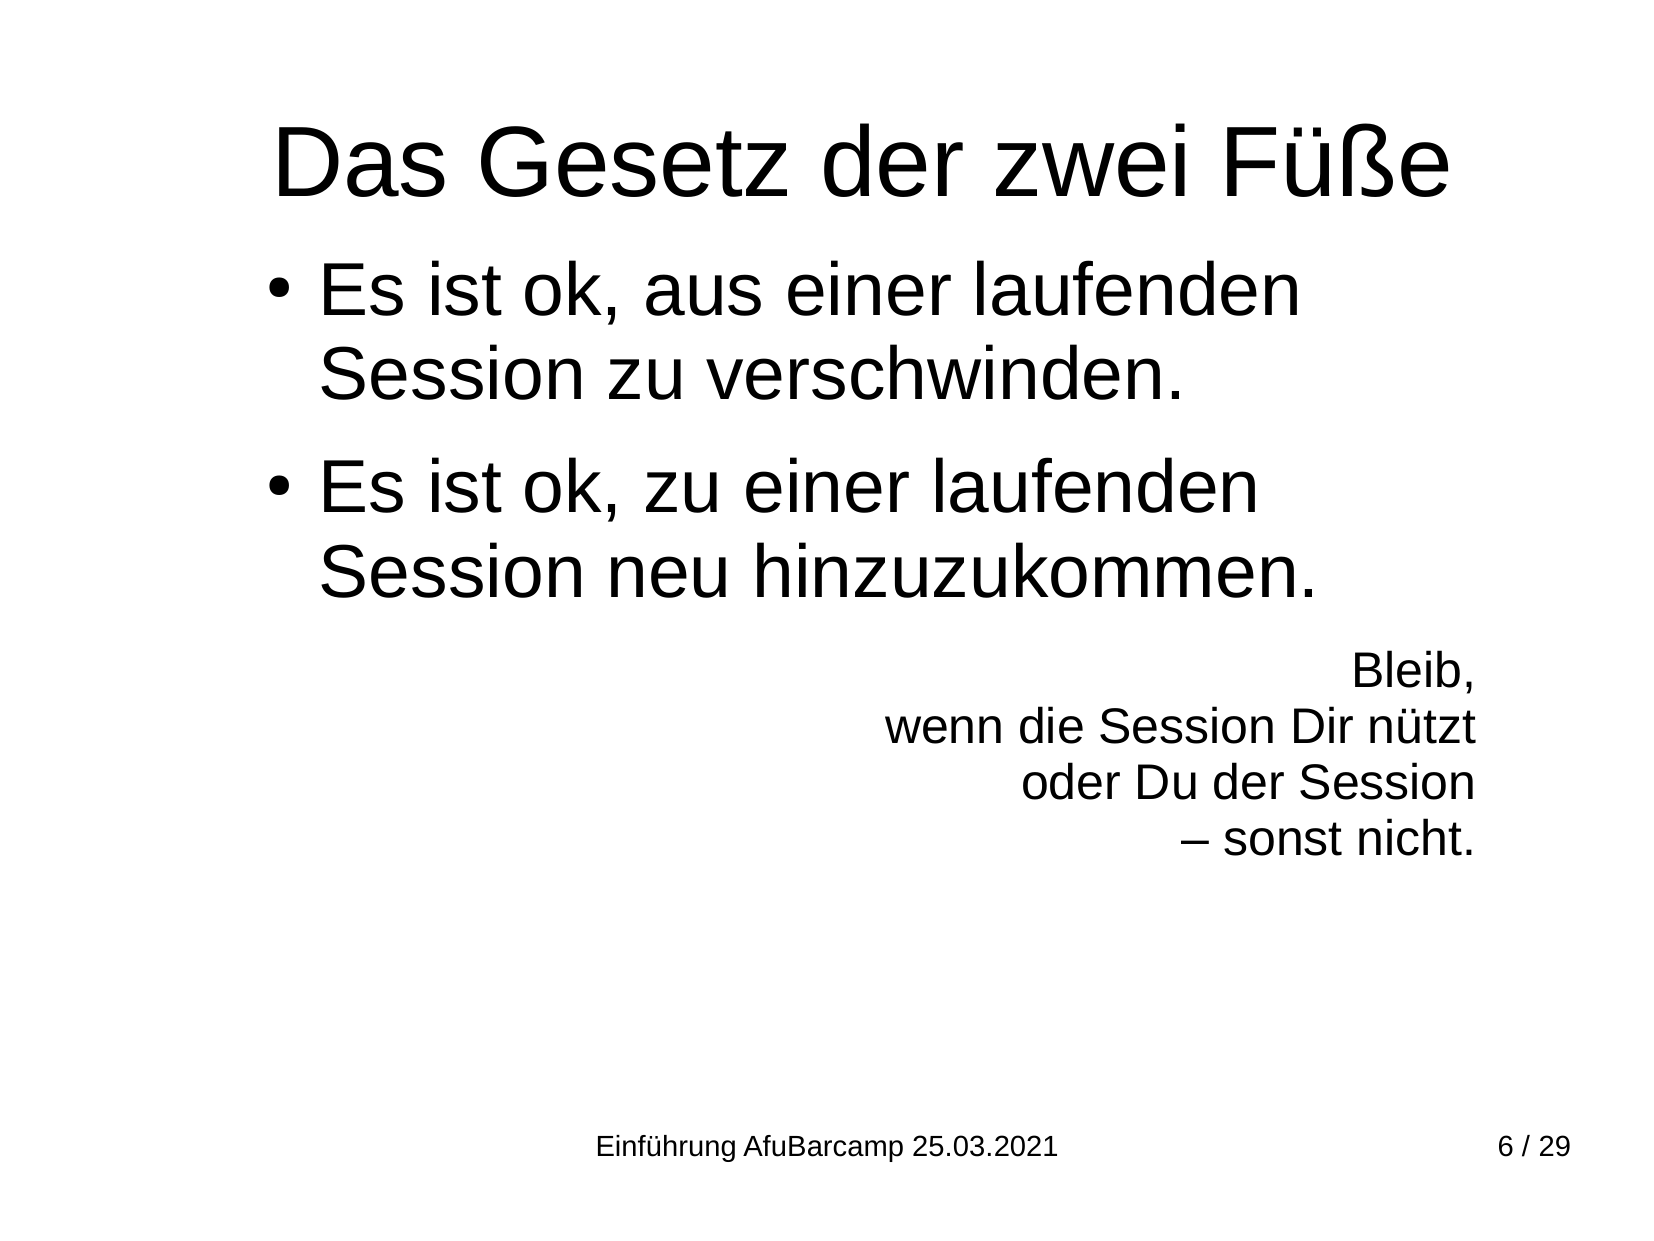

# Das Gesetz der zwei Füße
Es ist ok, aus einer laufenden Session zu verschwinden.
Es ist ok, zu einer laufenden Session neu hinzuzukommen.
Bleib,
wenn die Session Dir nützt
oder Du der Session
– sonst nicht.